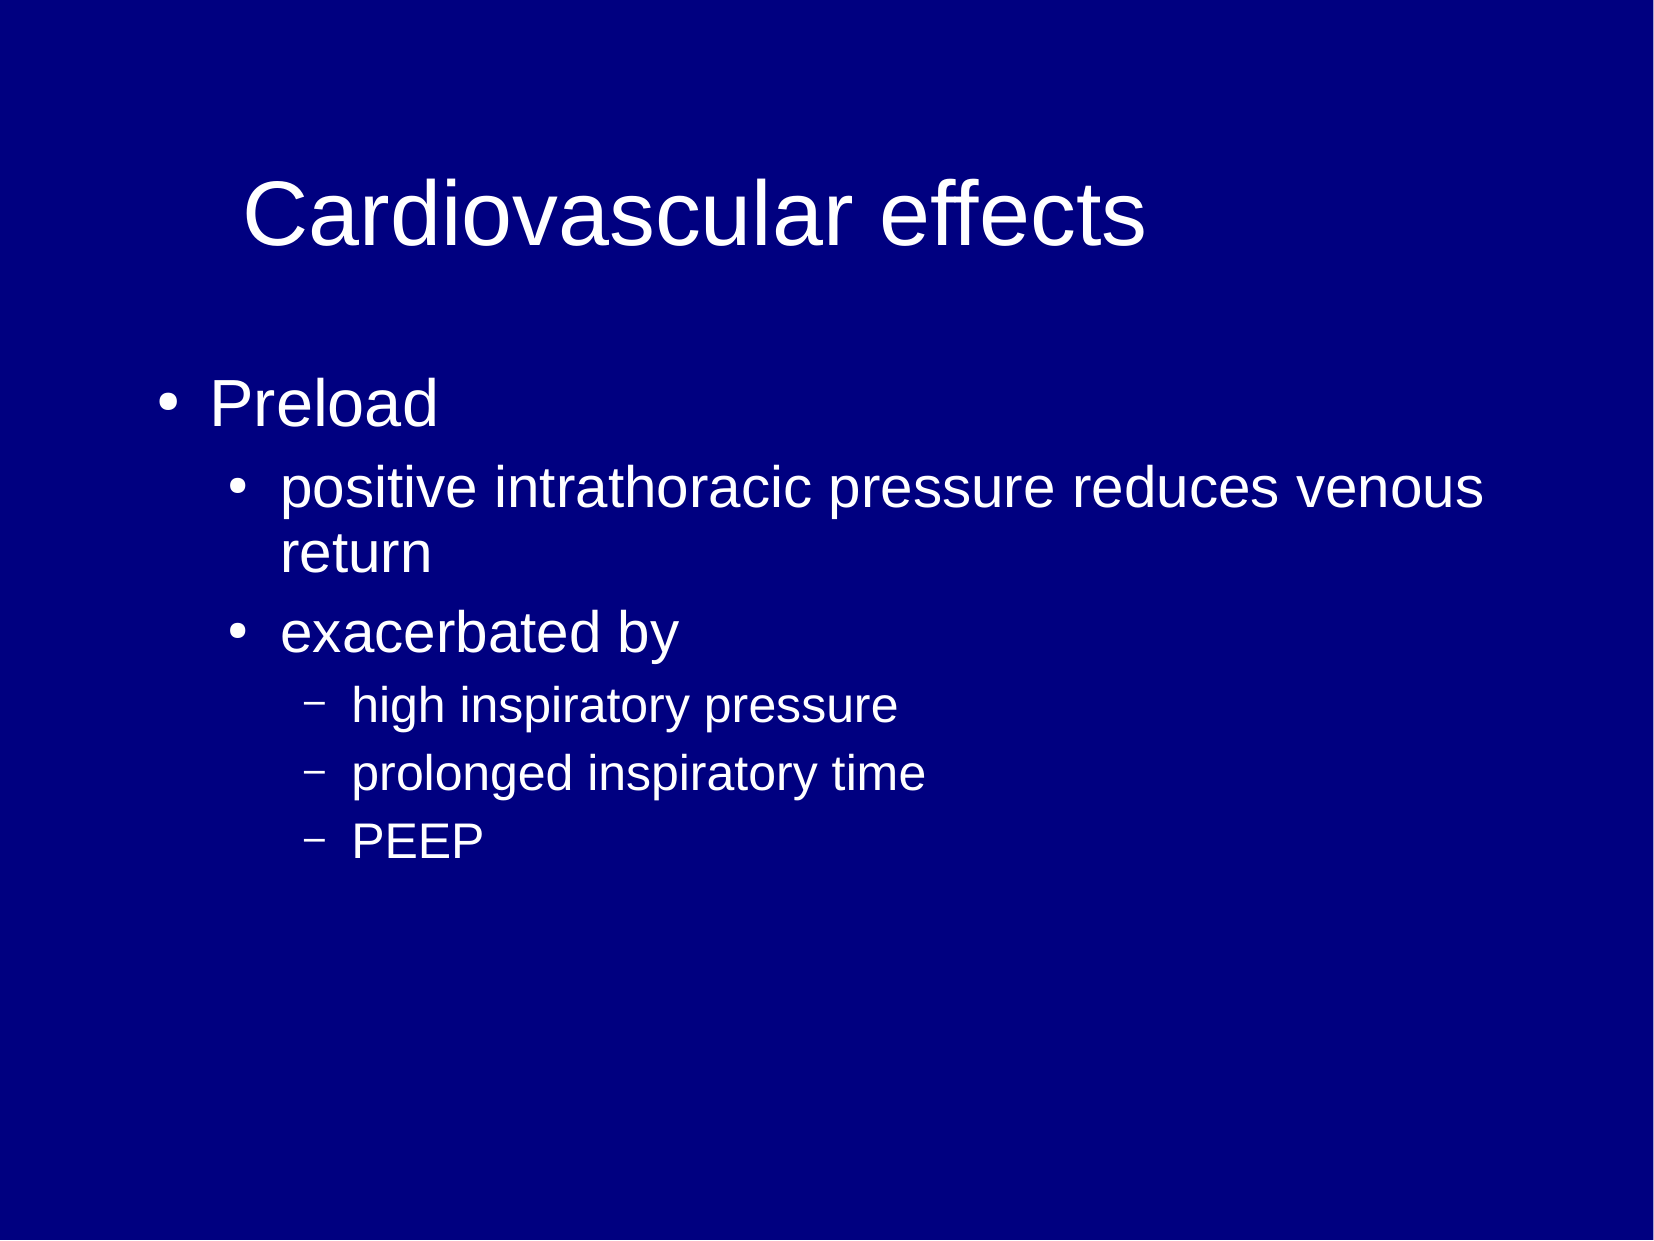

# Cardiovascular effects
Preload
positive intrathoracic pressure reduces venous return
exacerbated by
high inspiratory pressure
prolonged inspiratory time
PEEP